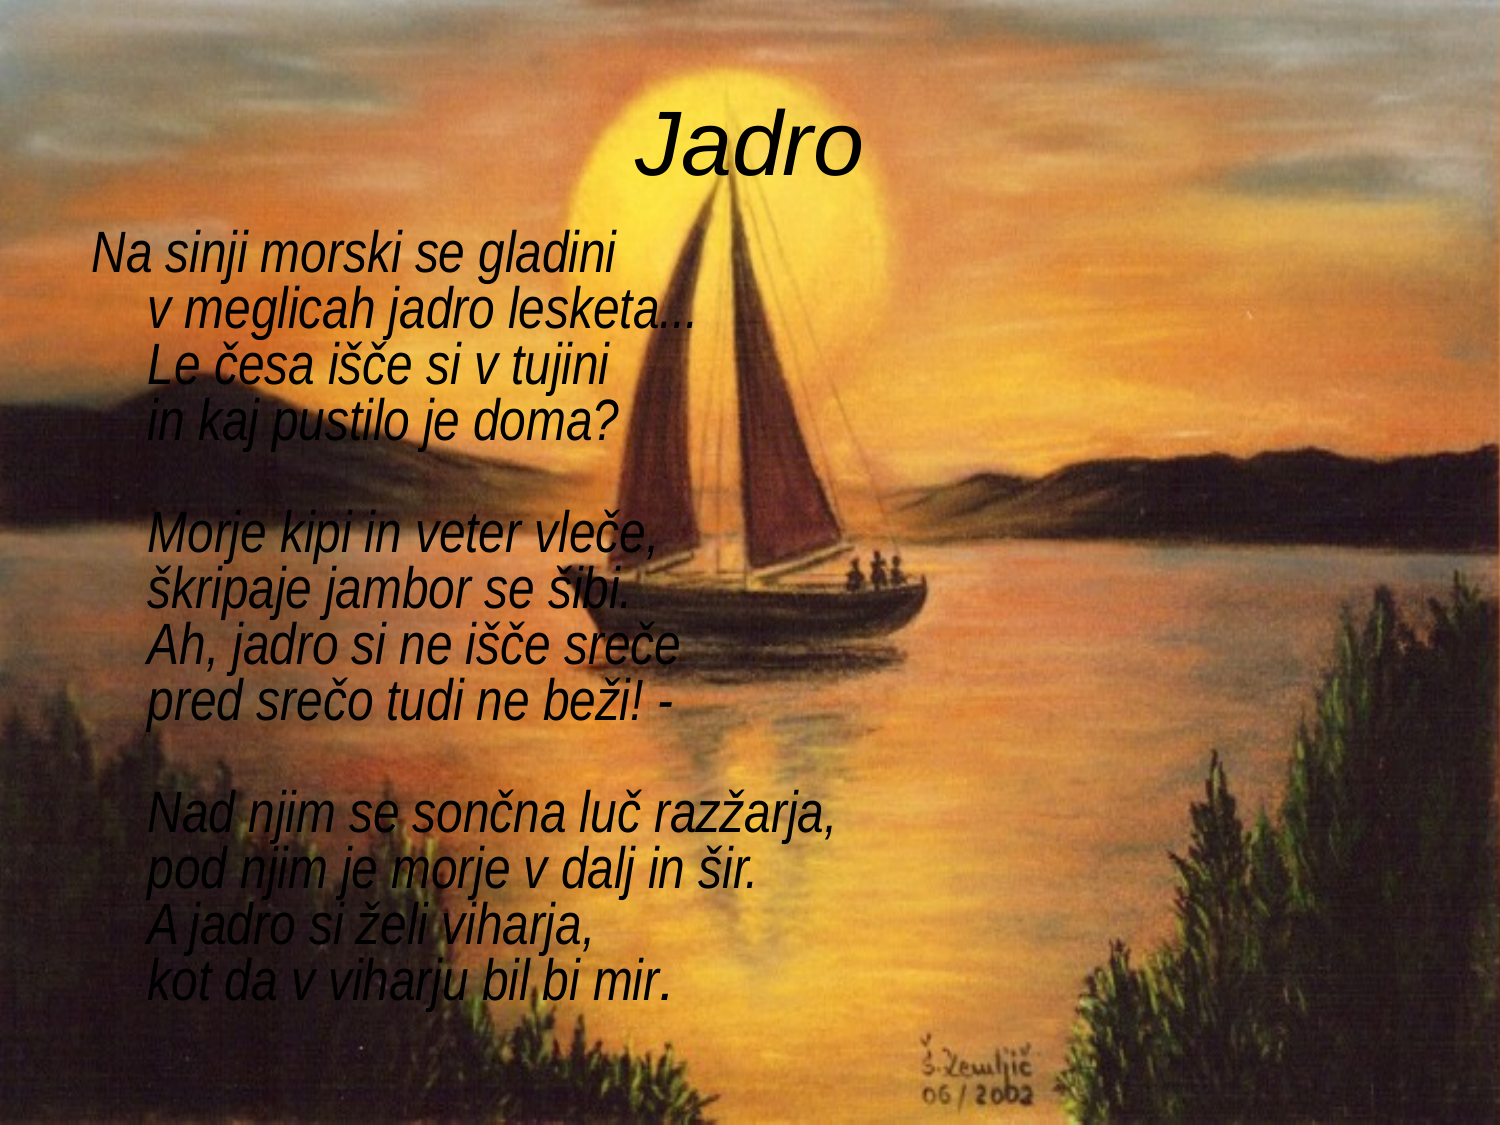

Jadro
# Na sinji morski se gladini v meglicah jadro lesketa... Le česa išče si v tujini in kaj pustilo je doma? Morje kipi in veter vleče, škripaje jambor se šibi. Ah, jadro si ne išče sreče pred srečo tudi ne beži! - Nad njim se sončna luč razžarja, pod njim je morje v dalj in šir. A jadro si želi viharja, kot da v viharju bil bi mir.